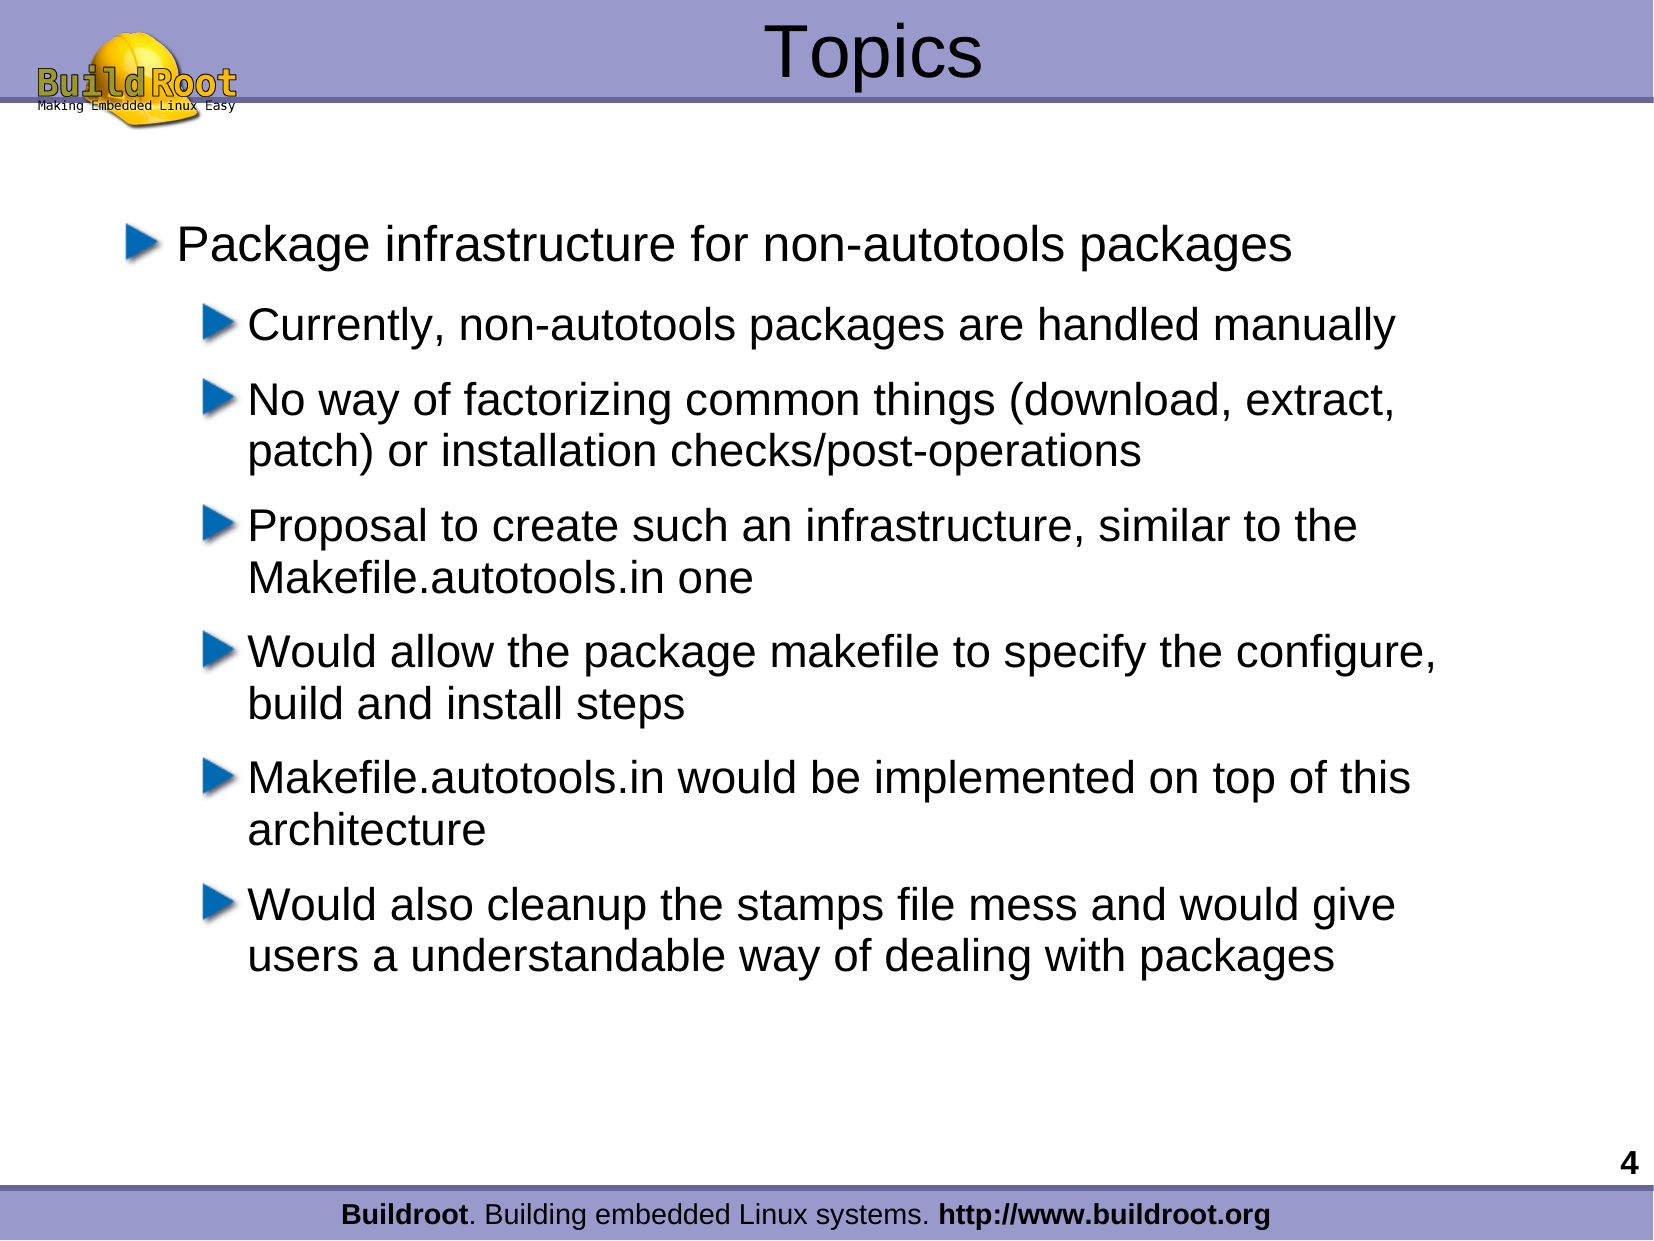

# Topics
Package infrastructure for non-autotools packages
Currently, non-autotools packages are handled manually
No way of factorizing common things (download, extract, patch) or installation checks/post-operations
Proposal to create such an infrastructure, similar to the Makefile.autotools.in one
Would allow the package makefile to specify the configure, build and install steps
Makefile.autotools.in would be implemented on top of this architecture
Would also cleanup the stamps file mess and would give users a understandable way of dealing with packages